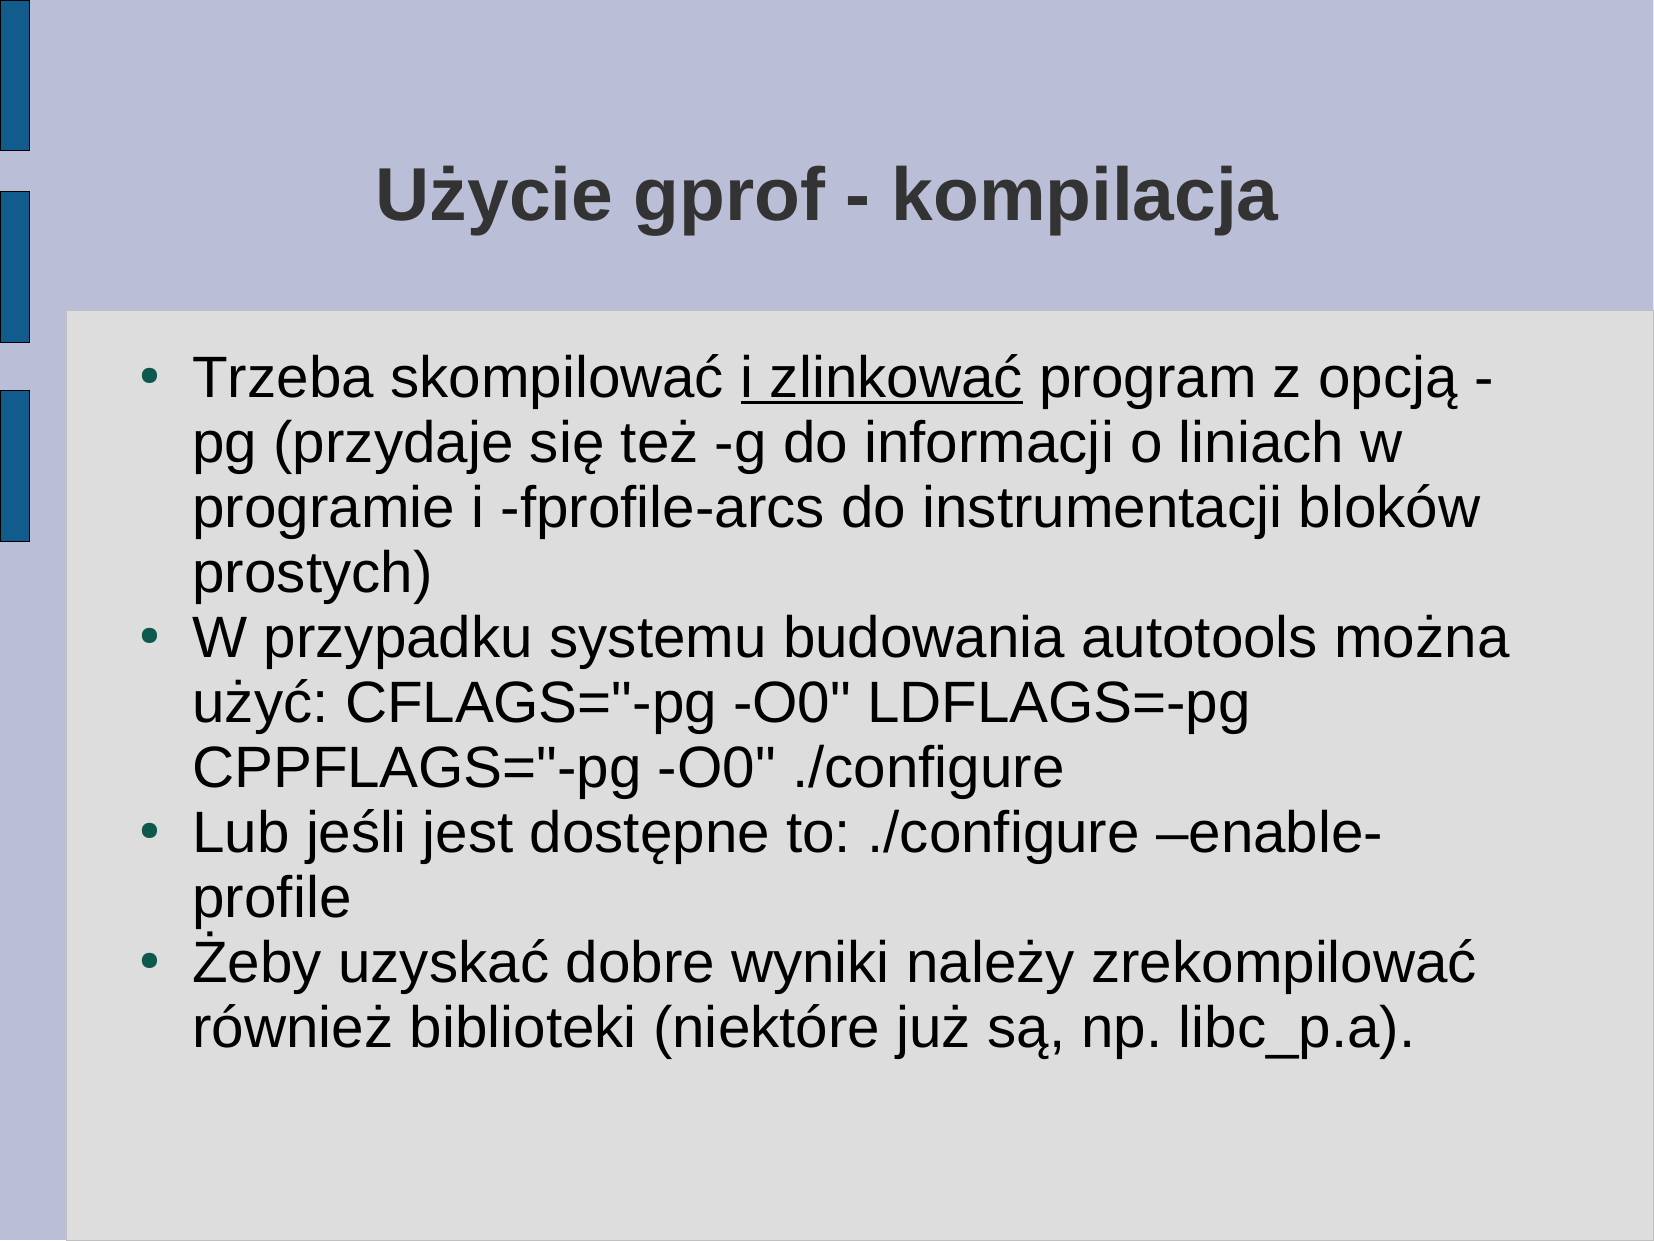

# Użycie gprof - kompilacja
Trzeba skompilować i zlinkować program z opcją -pg (przydaje się też -g do informacji o liniach w programie i -fprofile-arcs do instrumentacji bloków prostych)
W przypadku systemu budowania autotools można użyć: CFLAGS="-pg -O0" LDFLAGS=-pg CPPFLAGS="-pg -O0" ./configure
Lub jeśli jest dostępne to: ./configure –enable-profile
Żeby uzyskać dobre wyniki należy zrekompilować również biblioteki (niektóre już są, np. libc_p.a).